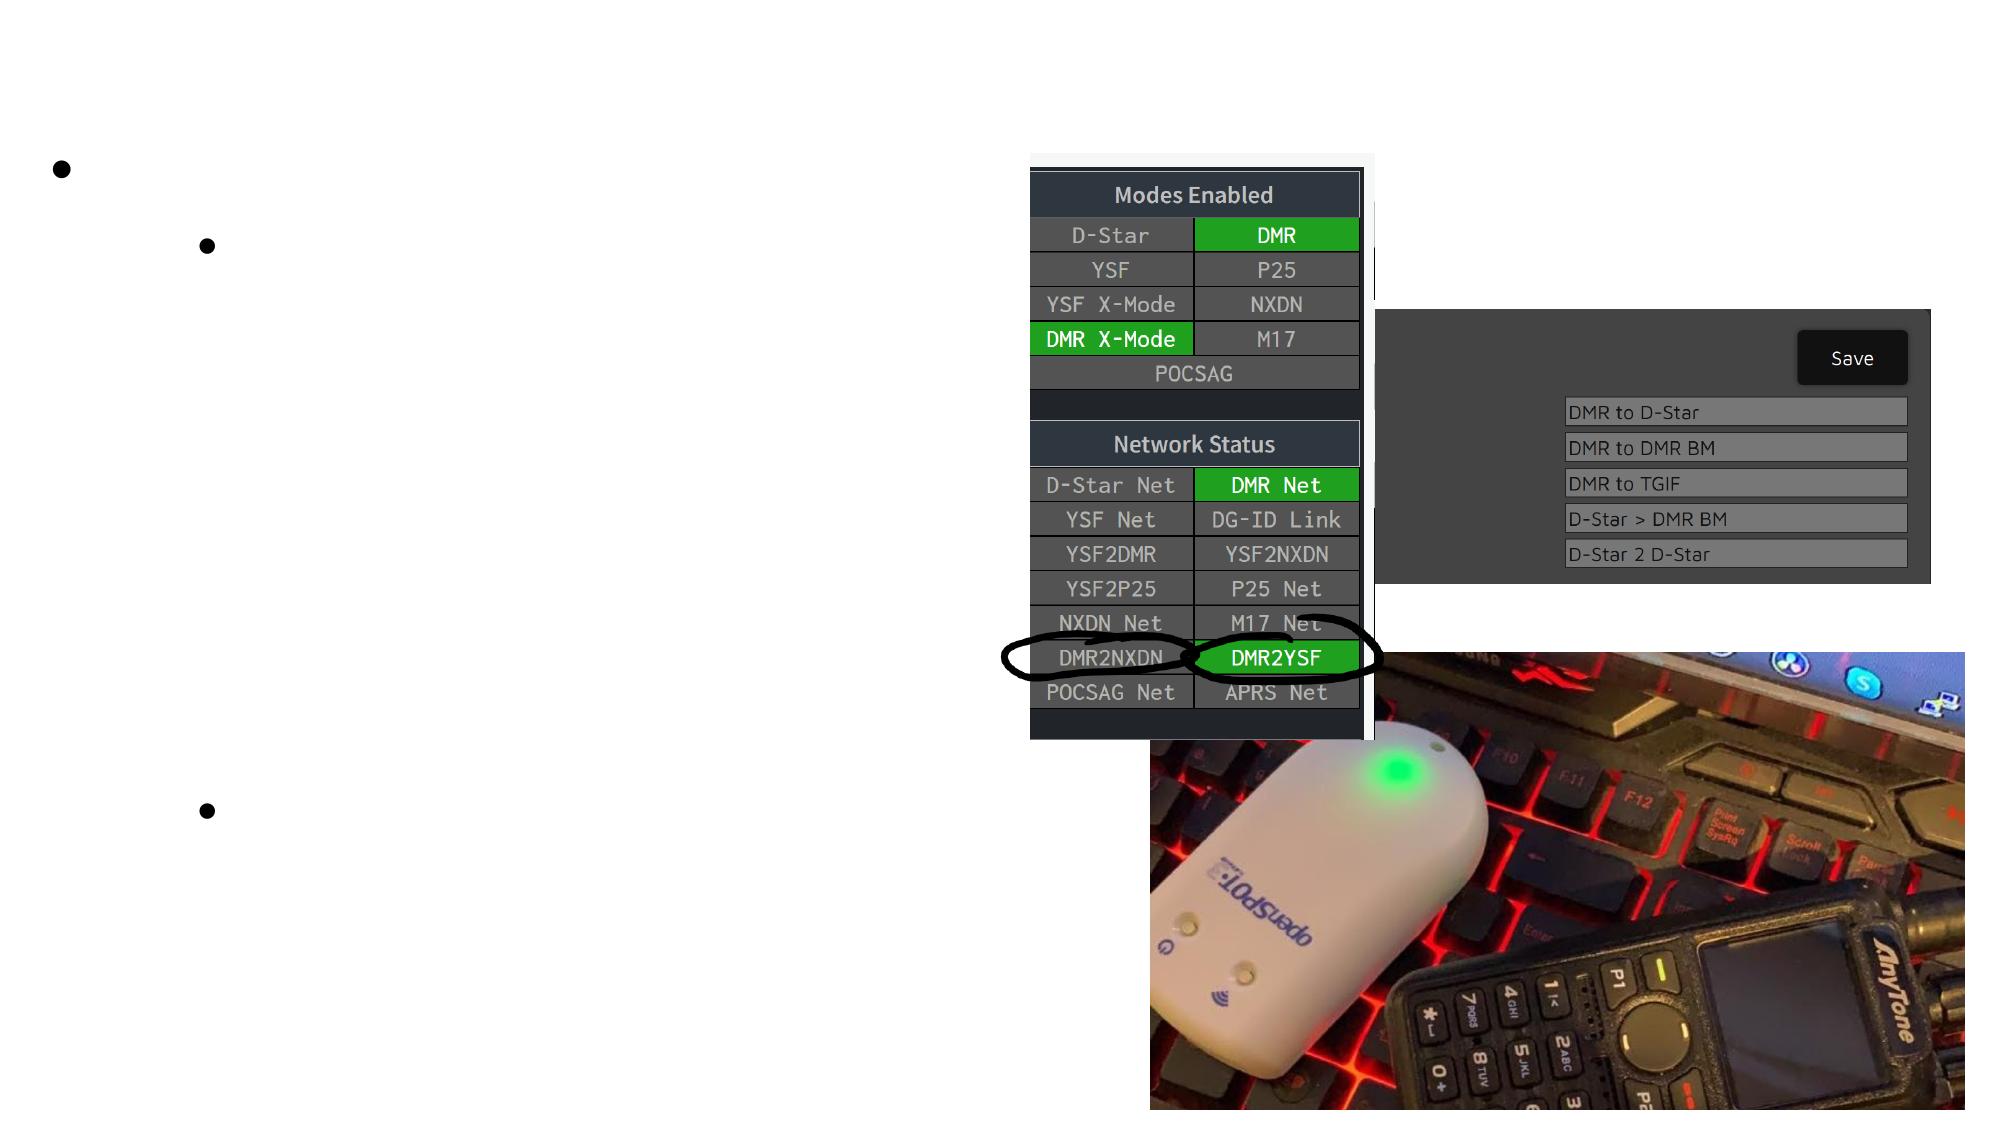

# How can I access these networks?
Hotspots (continued)
Also, if you’re using your Hotspot to access the digital network, you may also have capabilities to cross-mode over to other networks like YSF (Yaesu System Fusion), NXDN, P25, and more (depending on the hotspot you choose).
What this means is you can talk to folks using other digital voice radio technologies with your DMR radio.